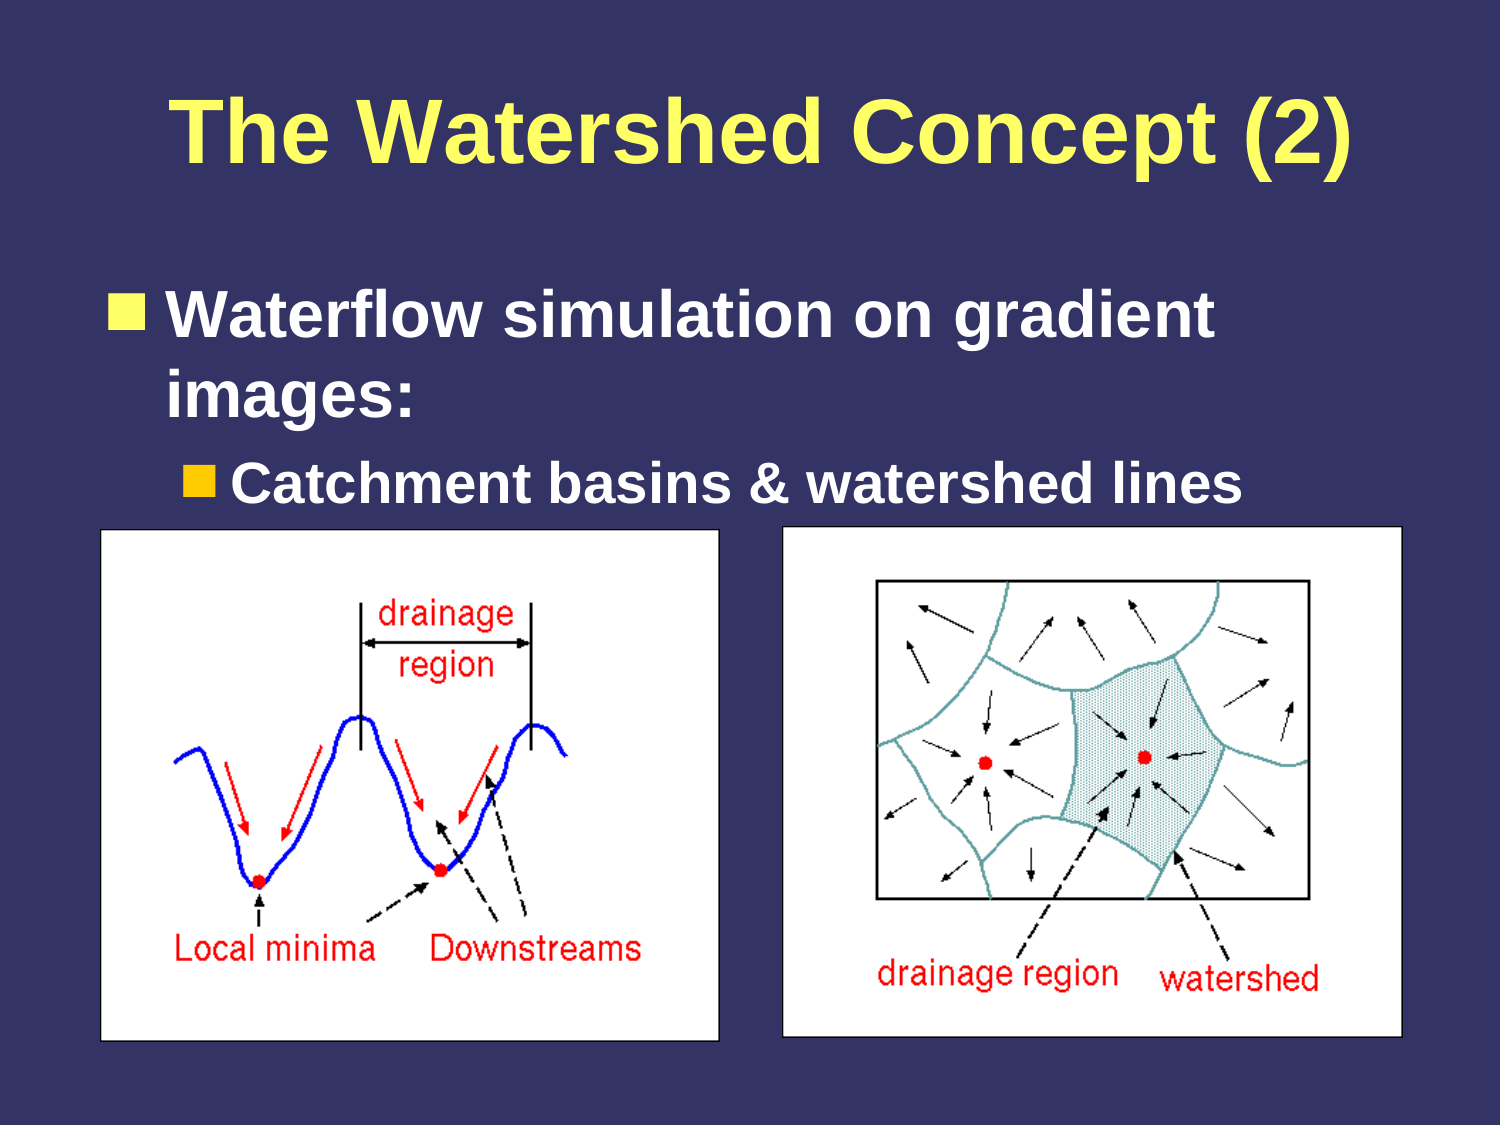

# The Watershed Concept (2)
Waterflow simulation on gradient images:
Catchment basins & watershed lines